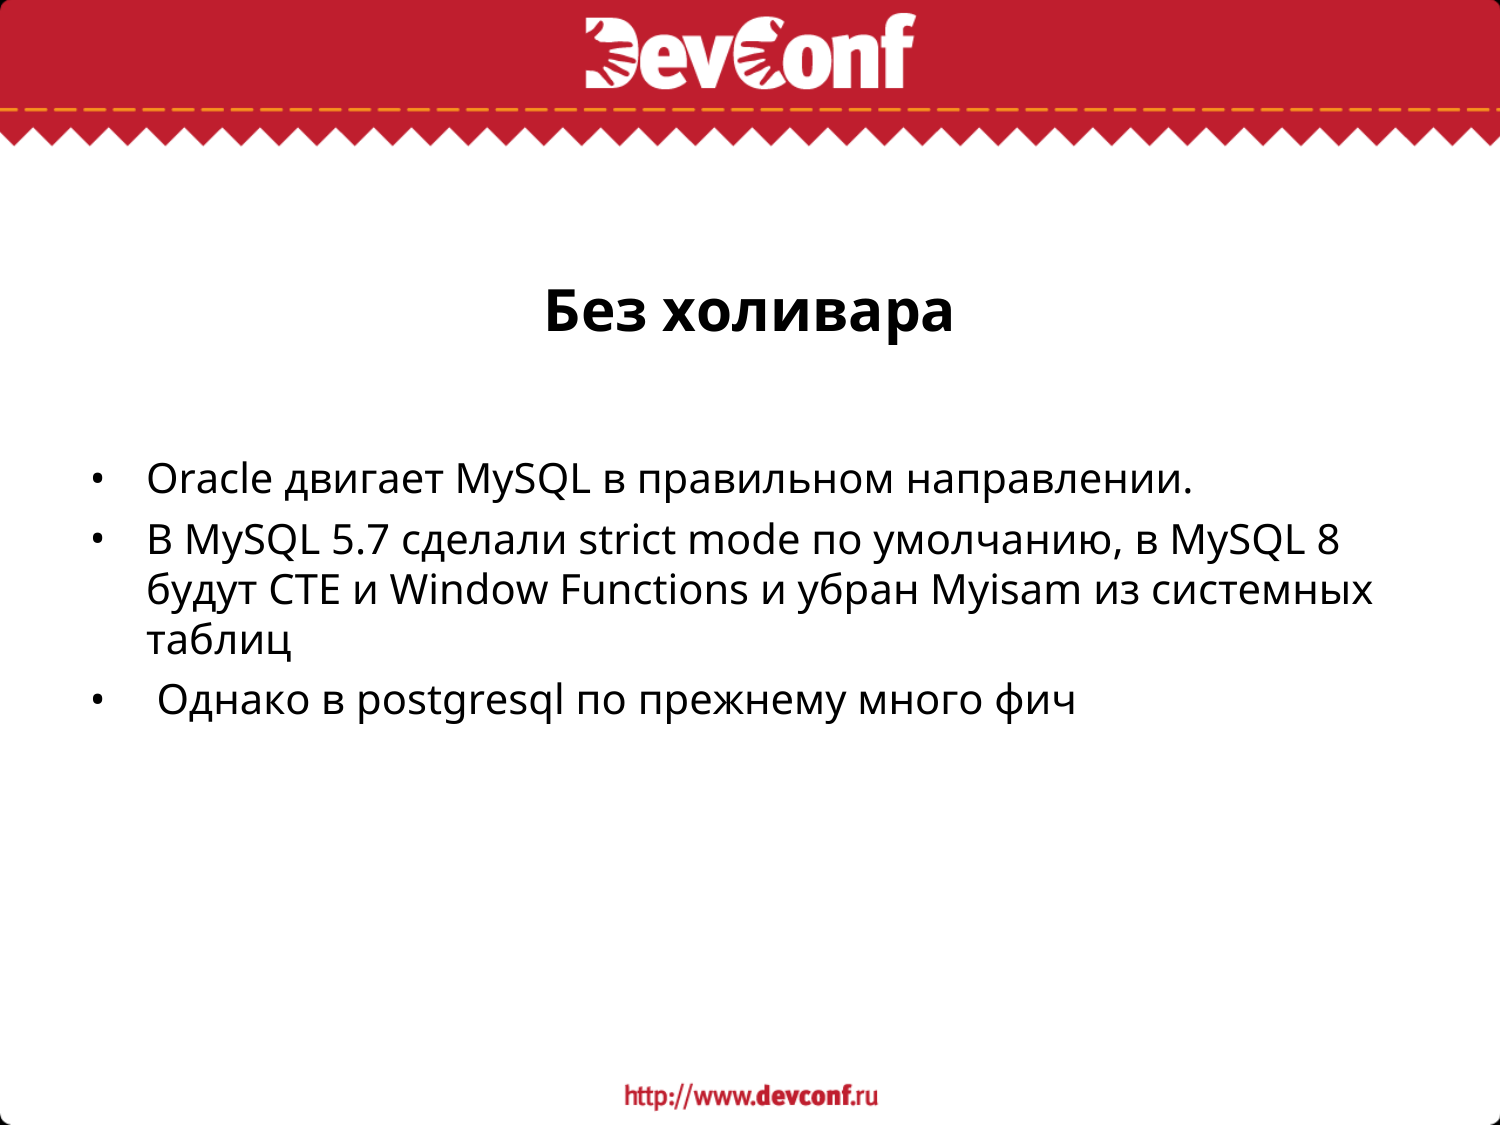

# Без холивара
Oracle двигает MySQL в правильном направлении.
В MySQL 5.7 сделали strict mode по умолчанию, в MySQL 8 будут CTE и Window Functions и убран Myisam из системных таблиц
 Однако в postgresql по прежнему много фич